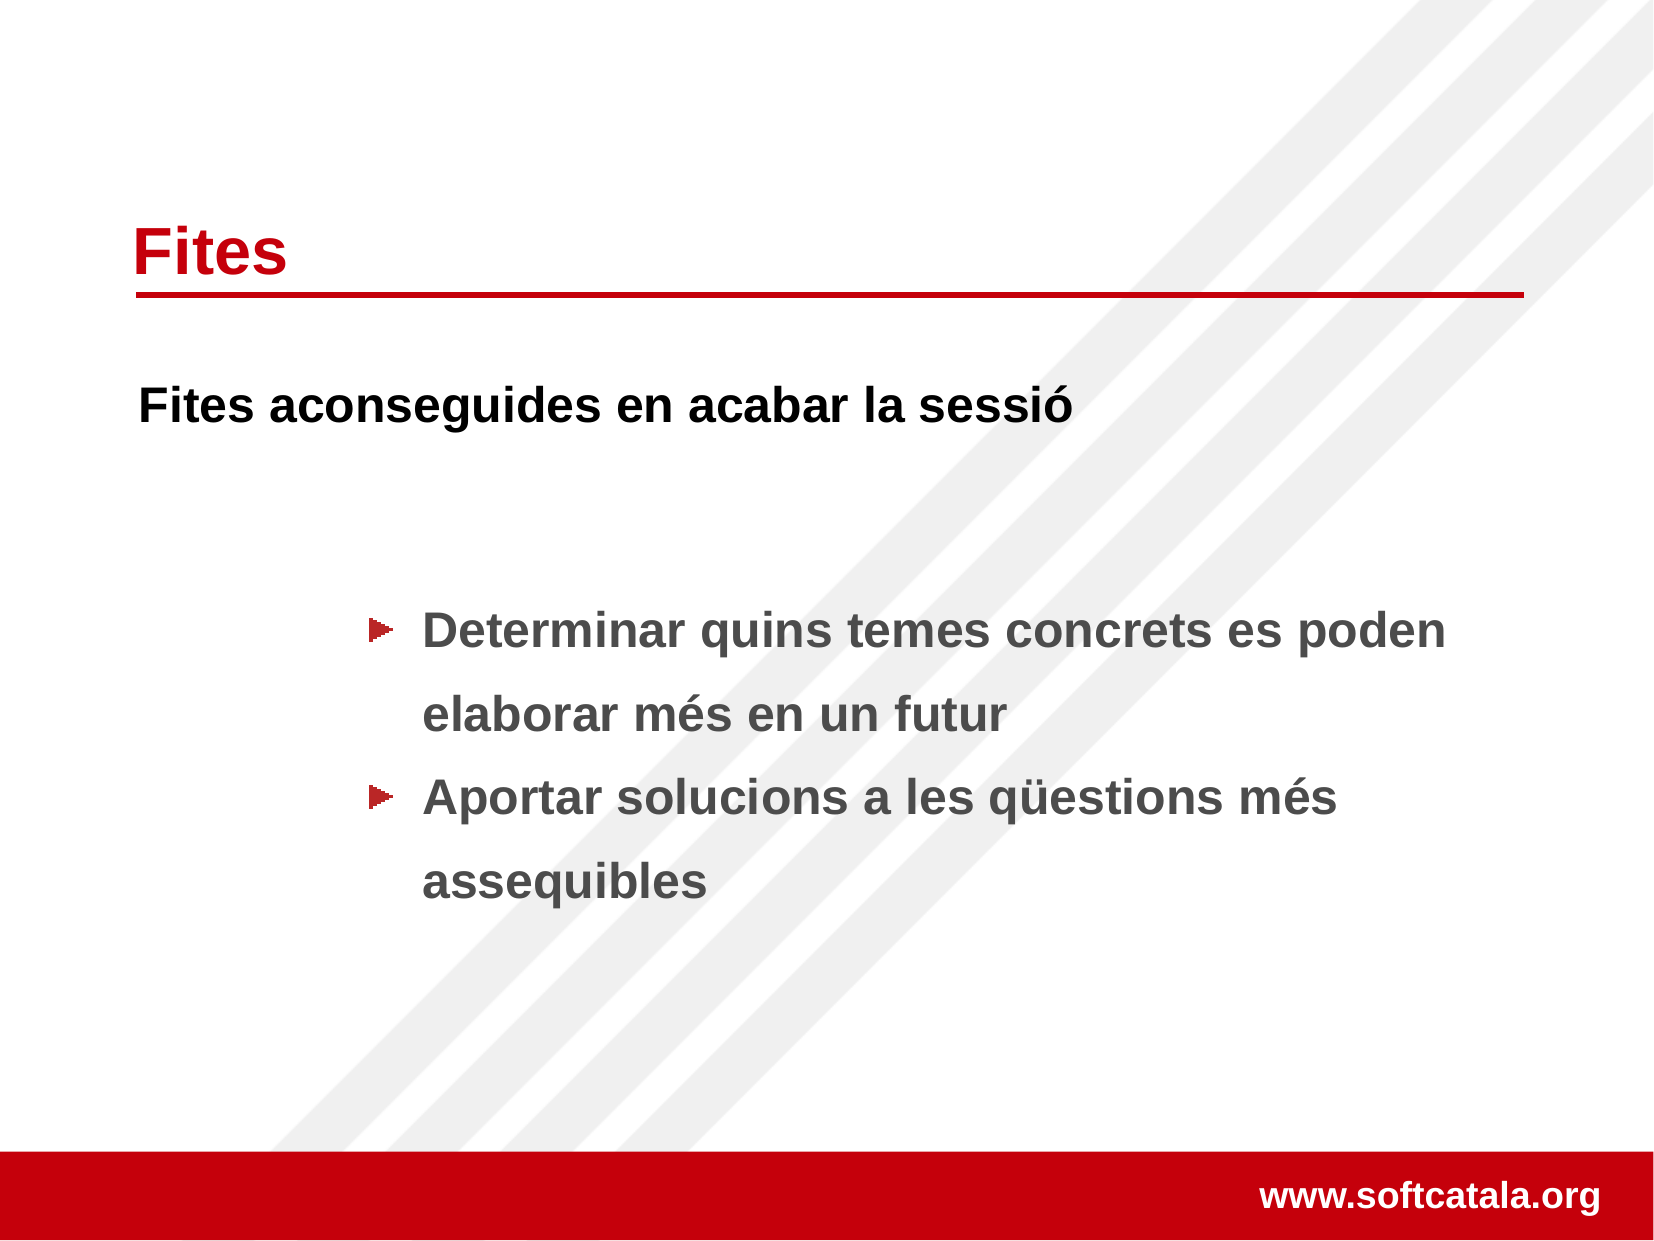

Fites
Fites aconseguides en acabar la sessió
Determinar quins temes concrets es poden elaborar més en un futur
Aportar solucions a les qüestions més assequibles
 www.softcatala.org